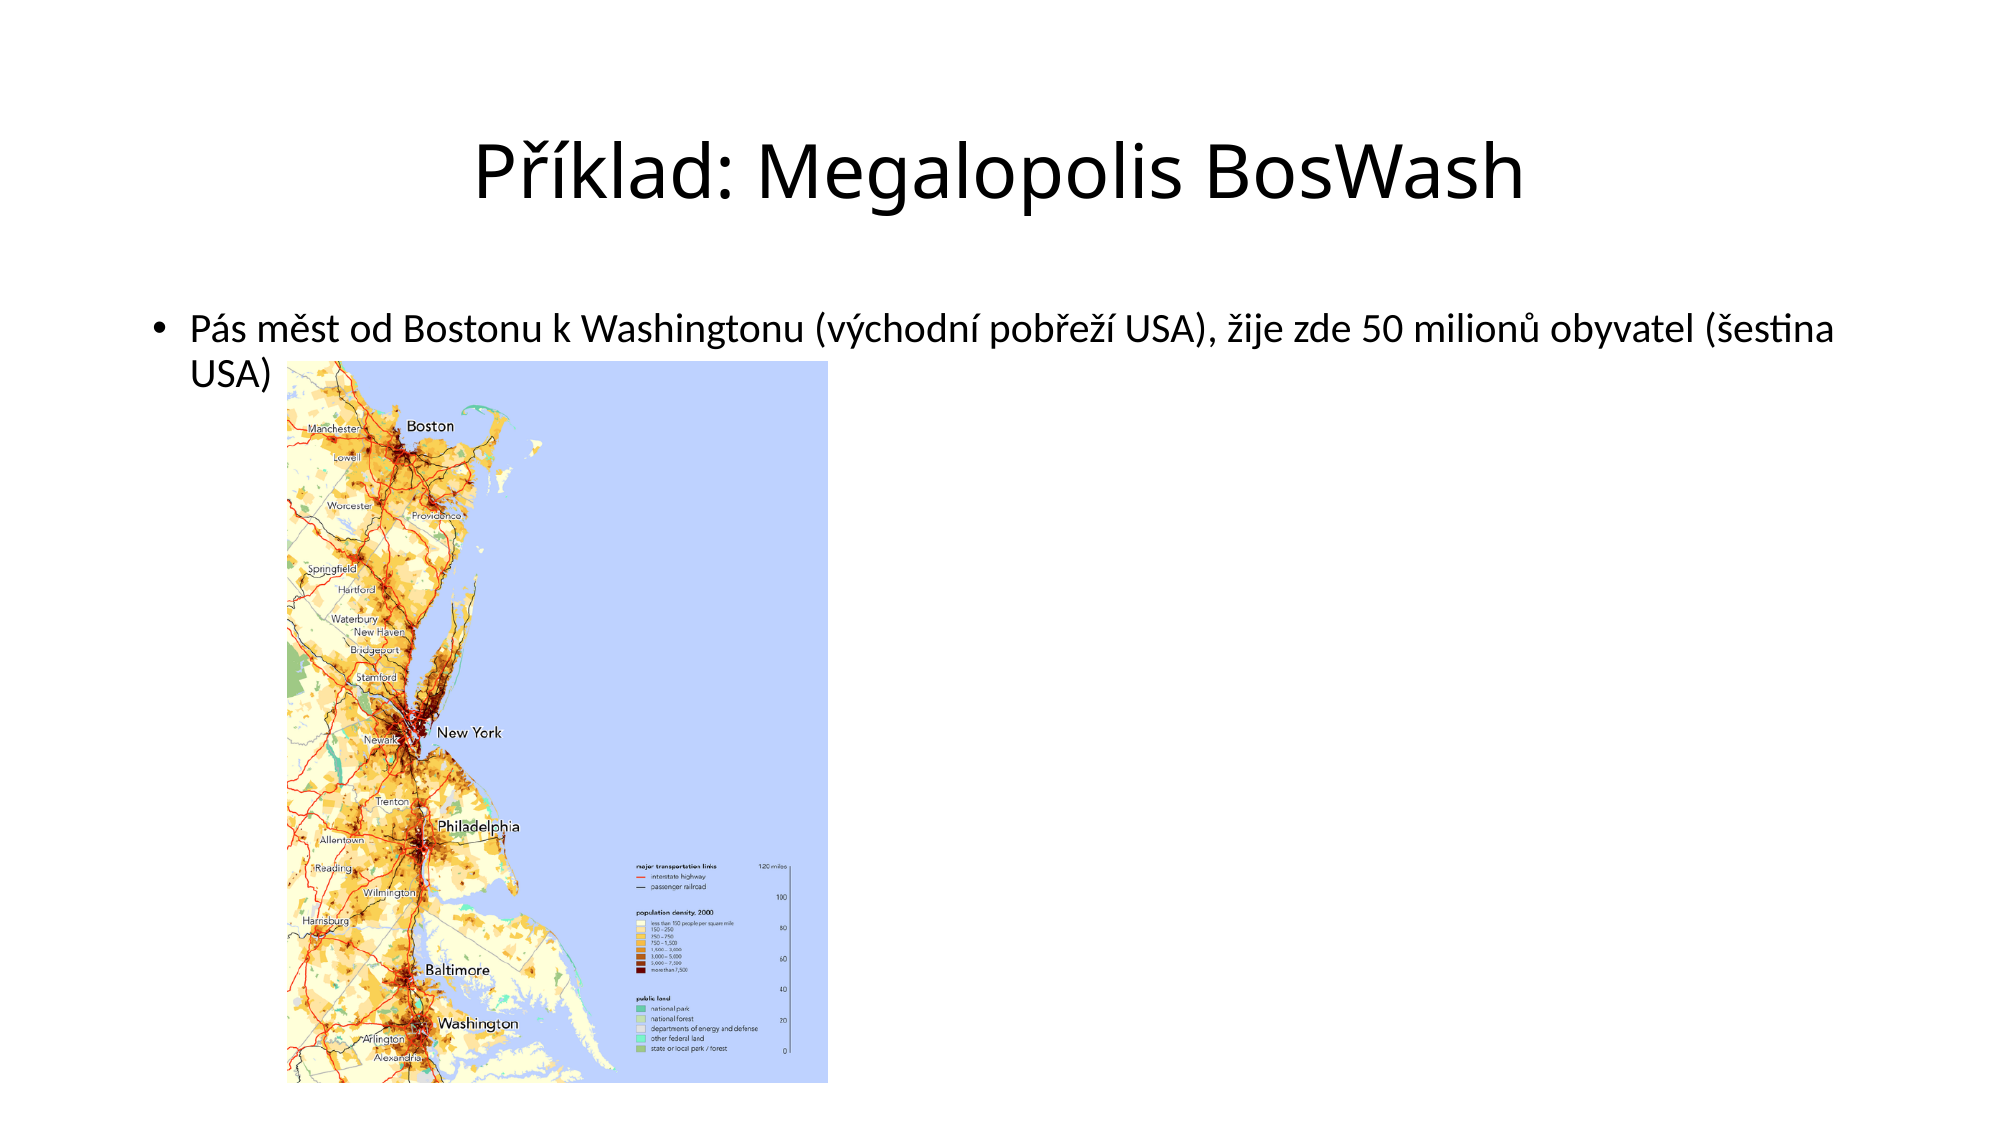

# Příklad: Megalopolis BosWash
Pás měst od Bostonu k Washingtonu (východní pobřeží USA), žije zde 50 milionů obyvatel (šestina USA)